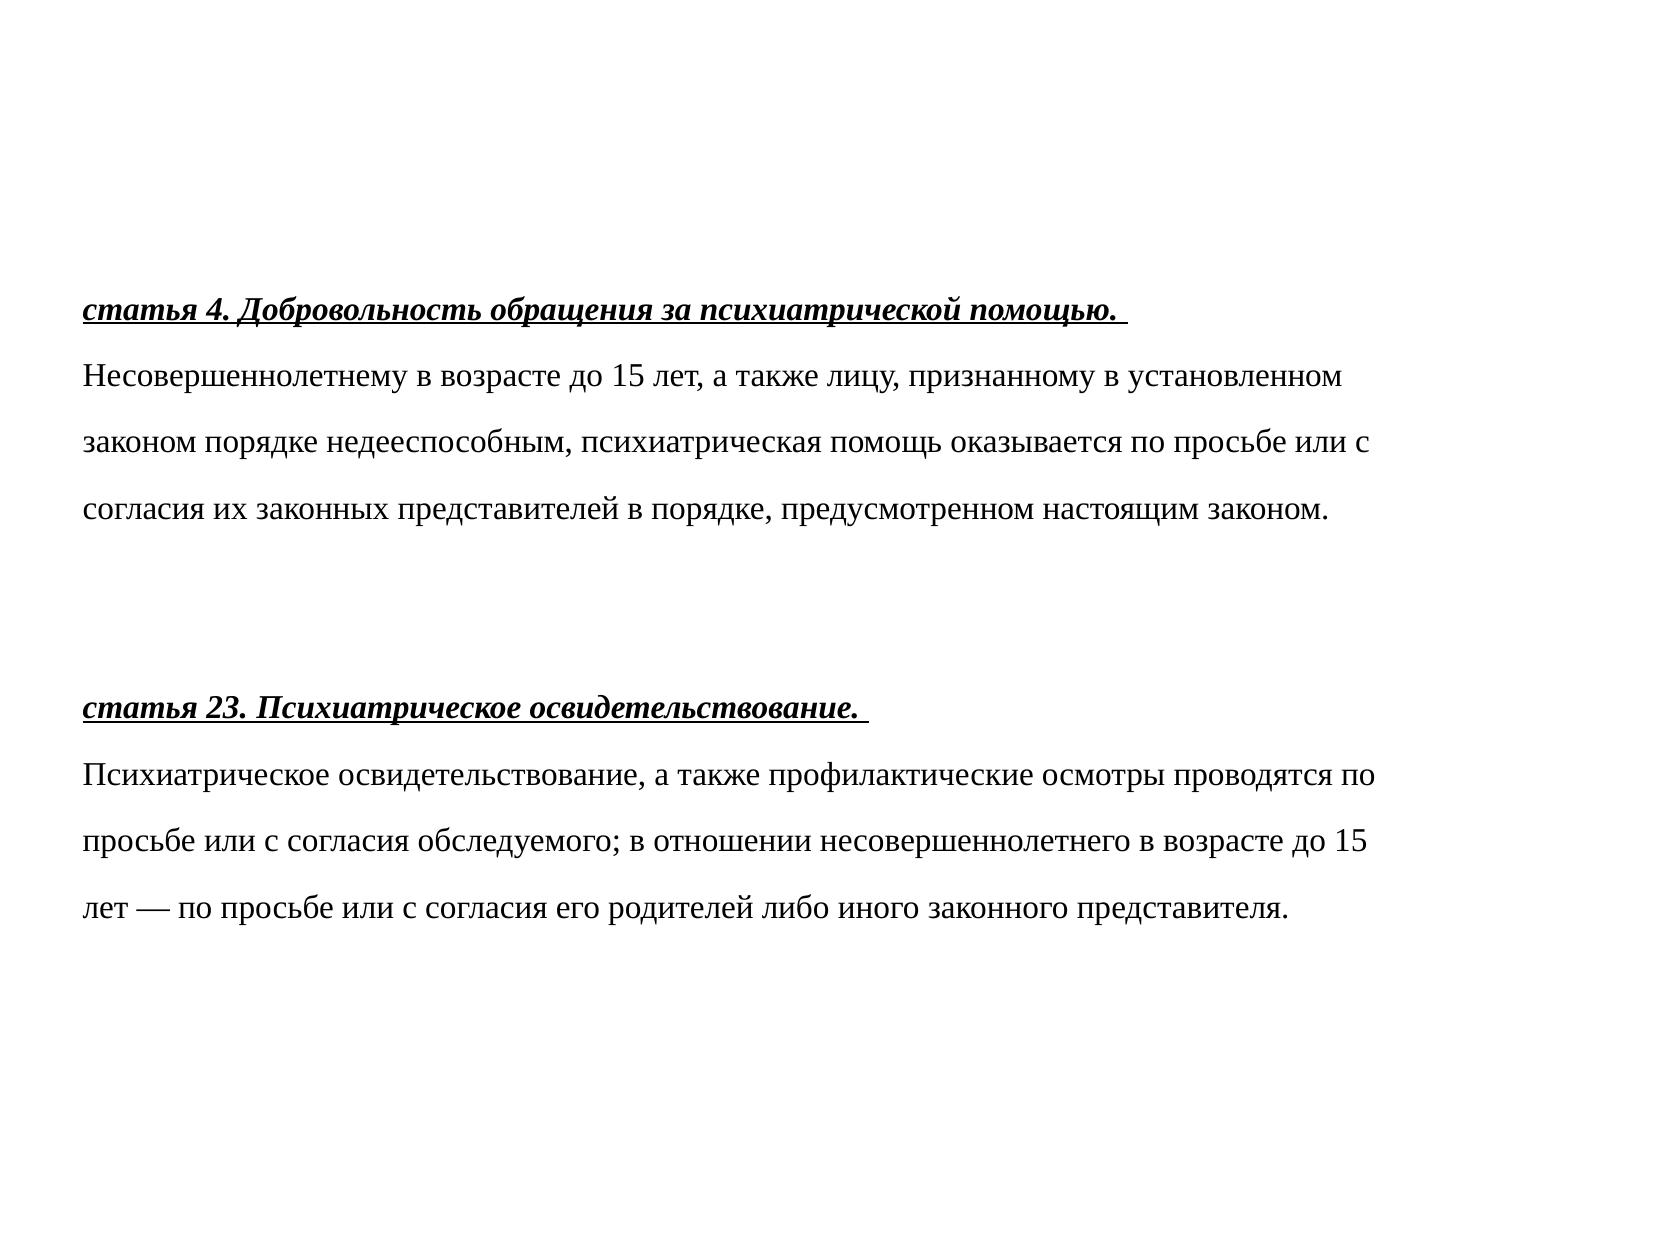

#
статья 4. Добровольность обращения за психиатрической помощью.
Несовершеннолетнему в возрасте до 15 лет, а также лицу, признанному в установленном
законом порядке недееспособным, психиатрическая помощь оказывается по просьбе или с
согласия их законных представителей в порядке, предусмотренном настоящим законом.
статья 23. Психиатрическое освидетельствование.
Психиатрическое освидетельствование, а также профилактические осмотры проводятся по
просьбе или с согласия обследуемого; в отношении несовершеннолетнего в возрасте до 15
лет — по просьбе или с согласия его родителей либо иного законного представителя.